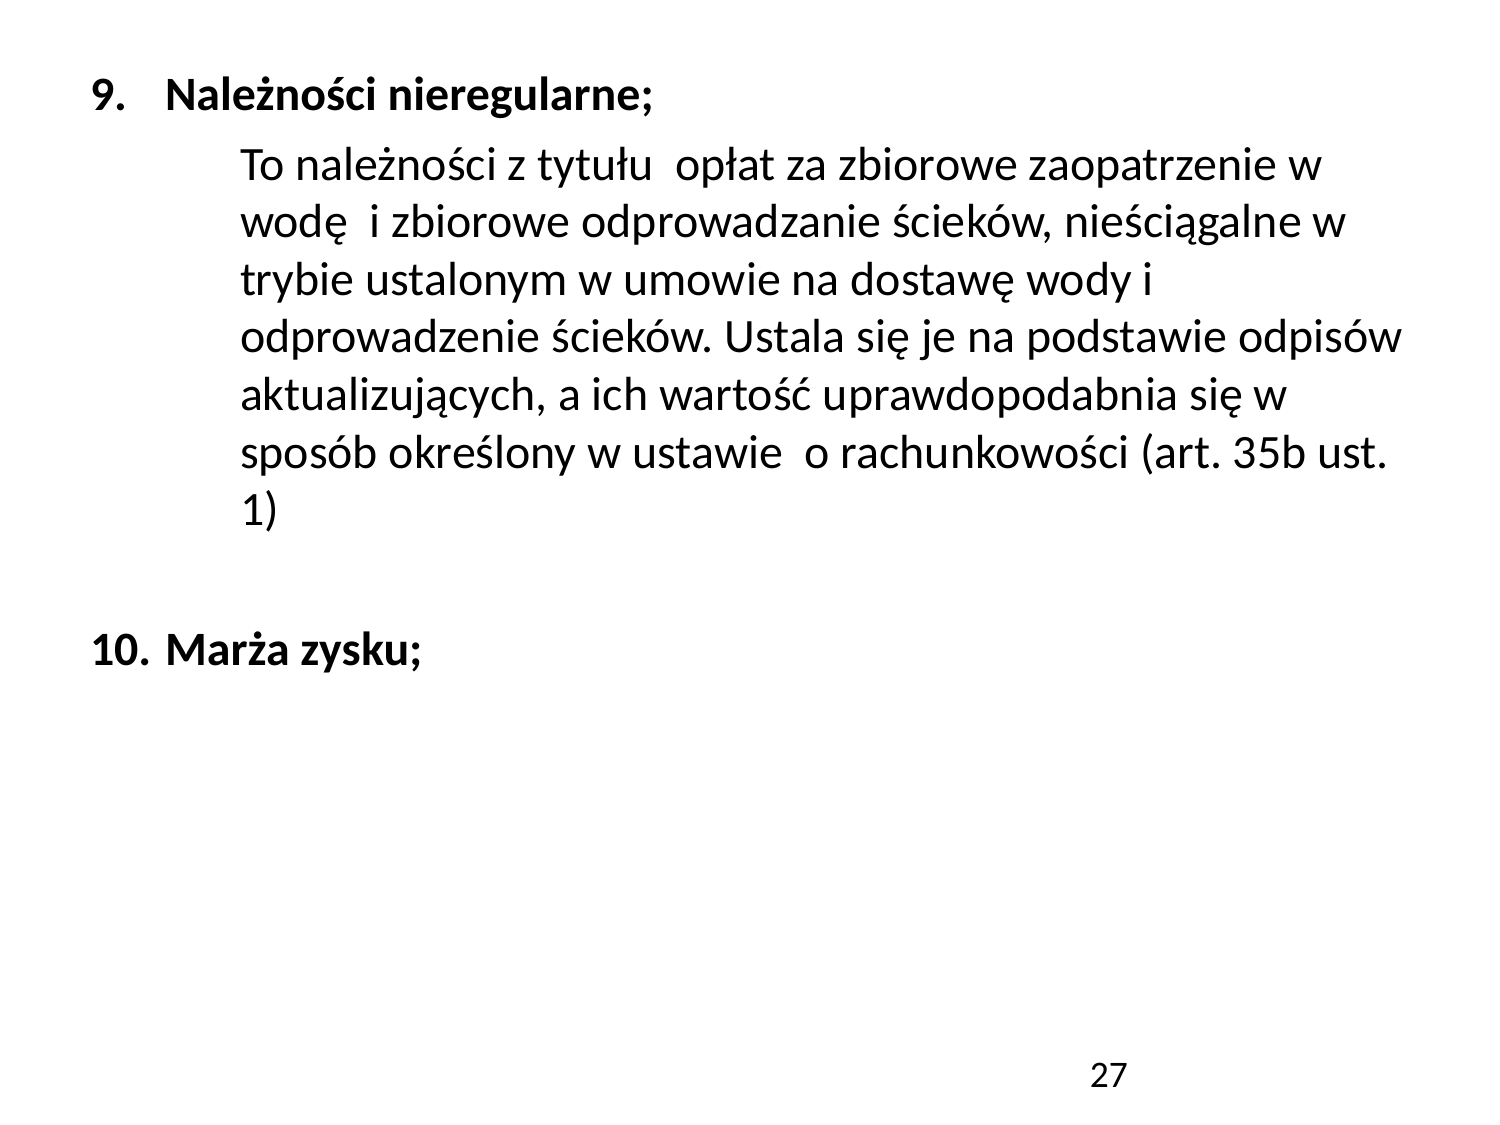

#
Należności nieregularne;
	To należności z tytułu opłat za zbiorowe zaopatrzenie w wodę i zbiorowe odprowadzanie ścieków, nieściągalne w trybie ustalonym w umowie na dostawę wody i odprowadzenie ścieków. Ustala się je na podstawie odpisów aktualizujących, a ich wartość uprawdopodabnia się w sposób określony w ustawie o rachunkowości (art. 35b ust. 1)
Marża zysku;